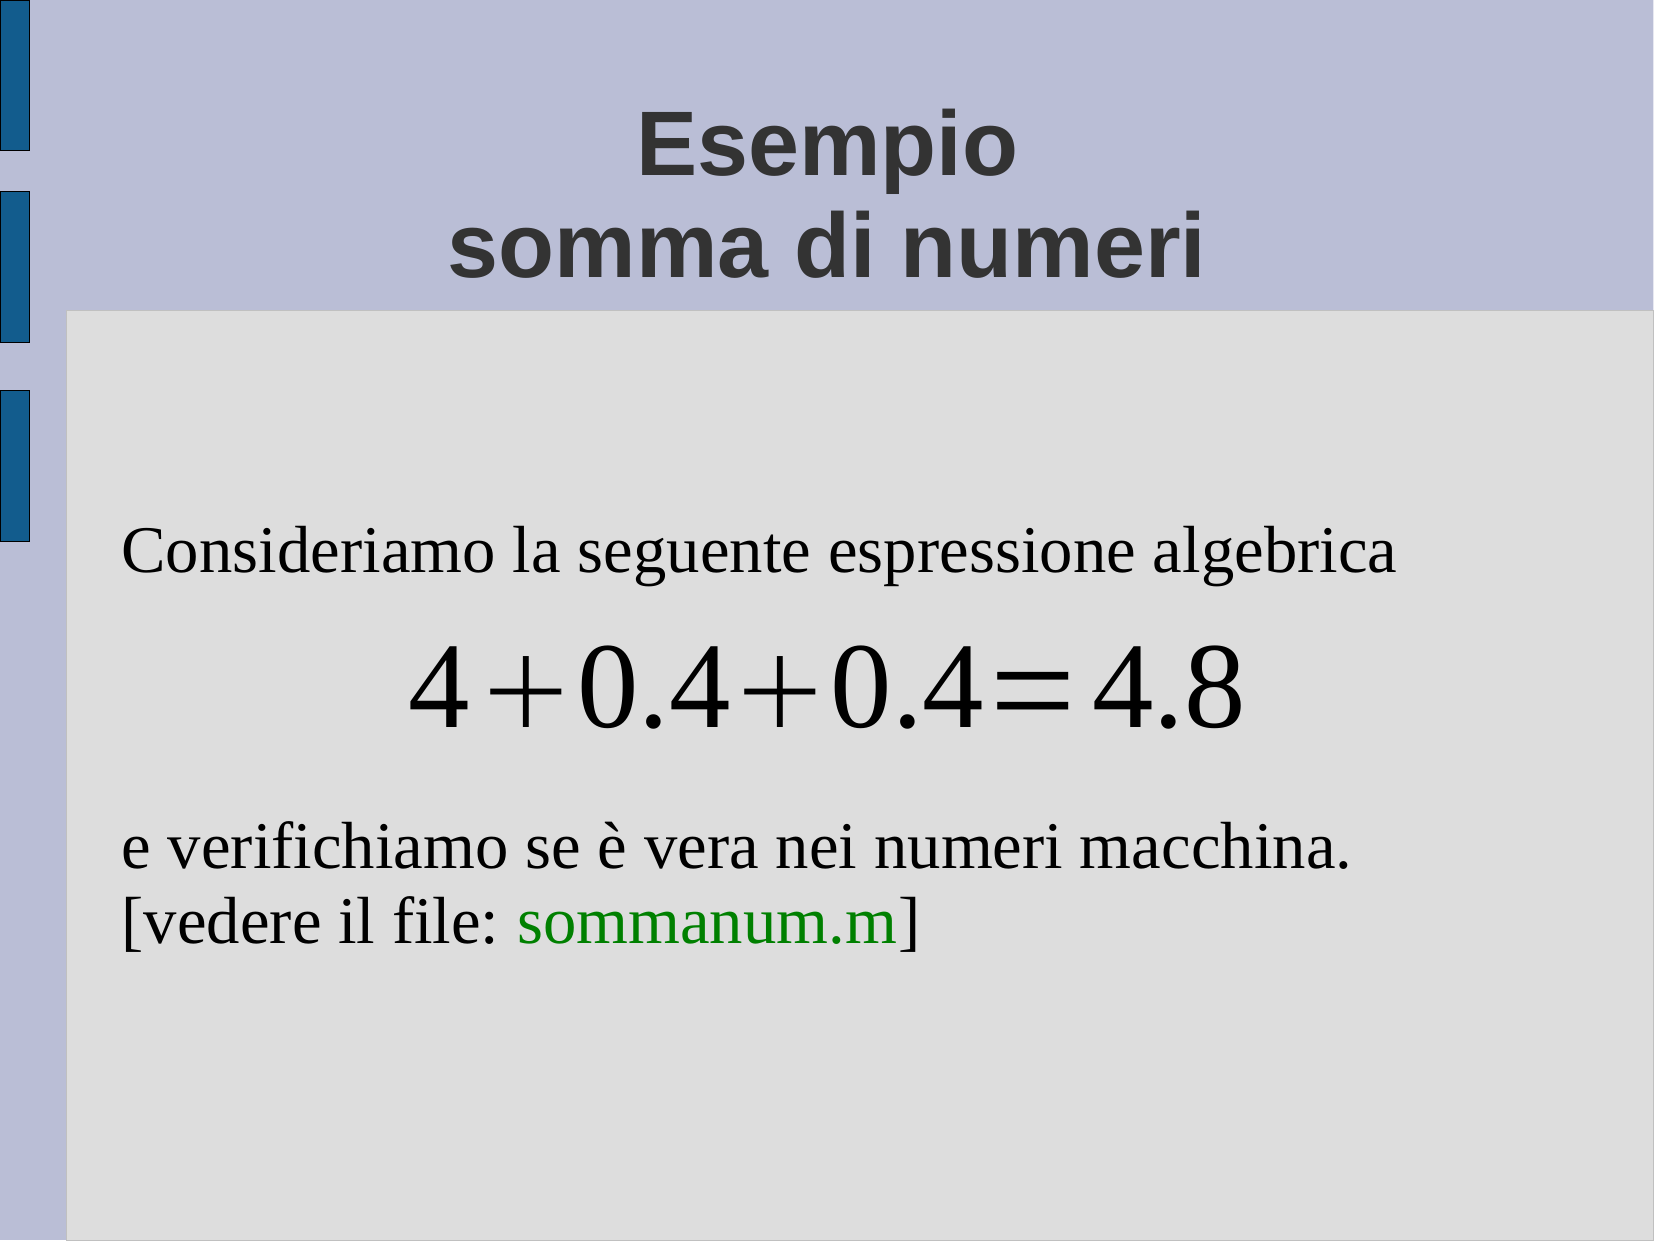

# Esempio somma di numeri
Consideriamo la seguente espressione algebrica
e verifichiamo se è vera nei numeri macchina.
[vedere il file: sommanum.m]